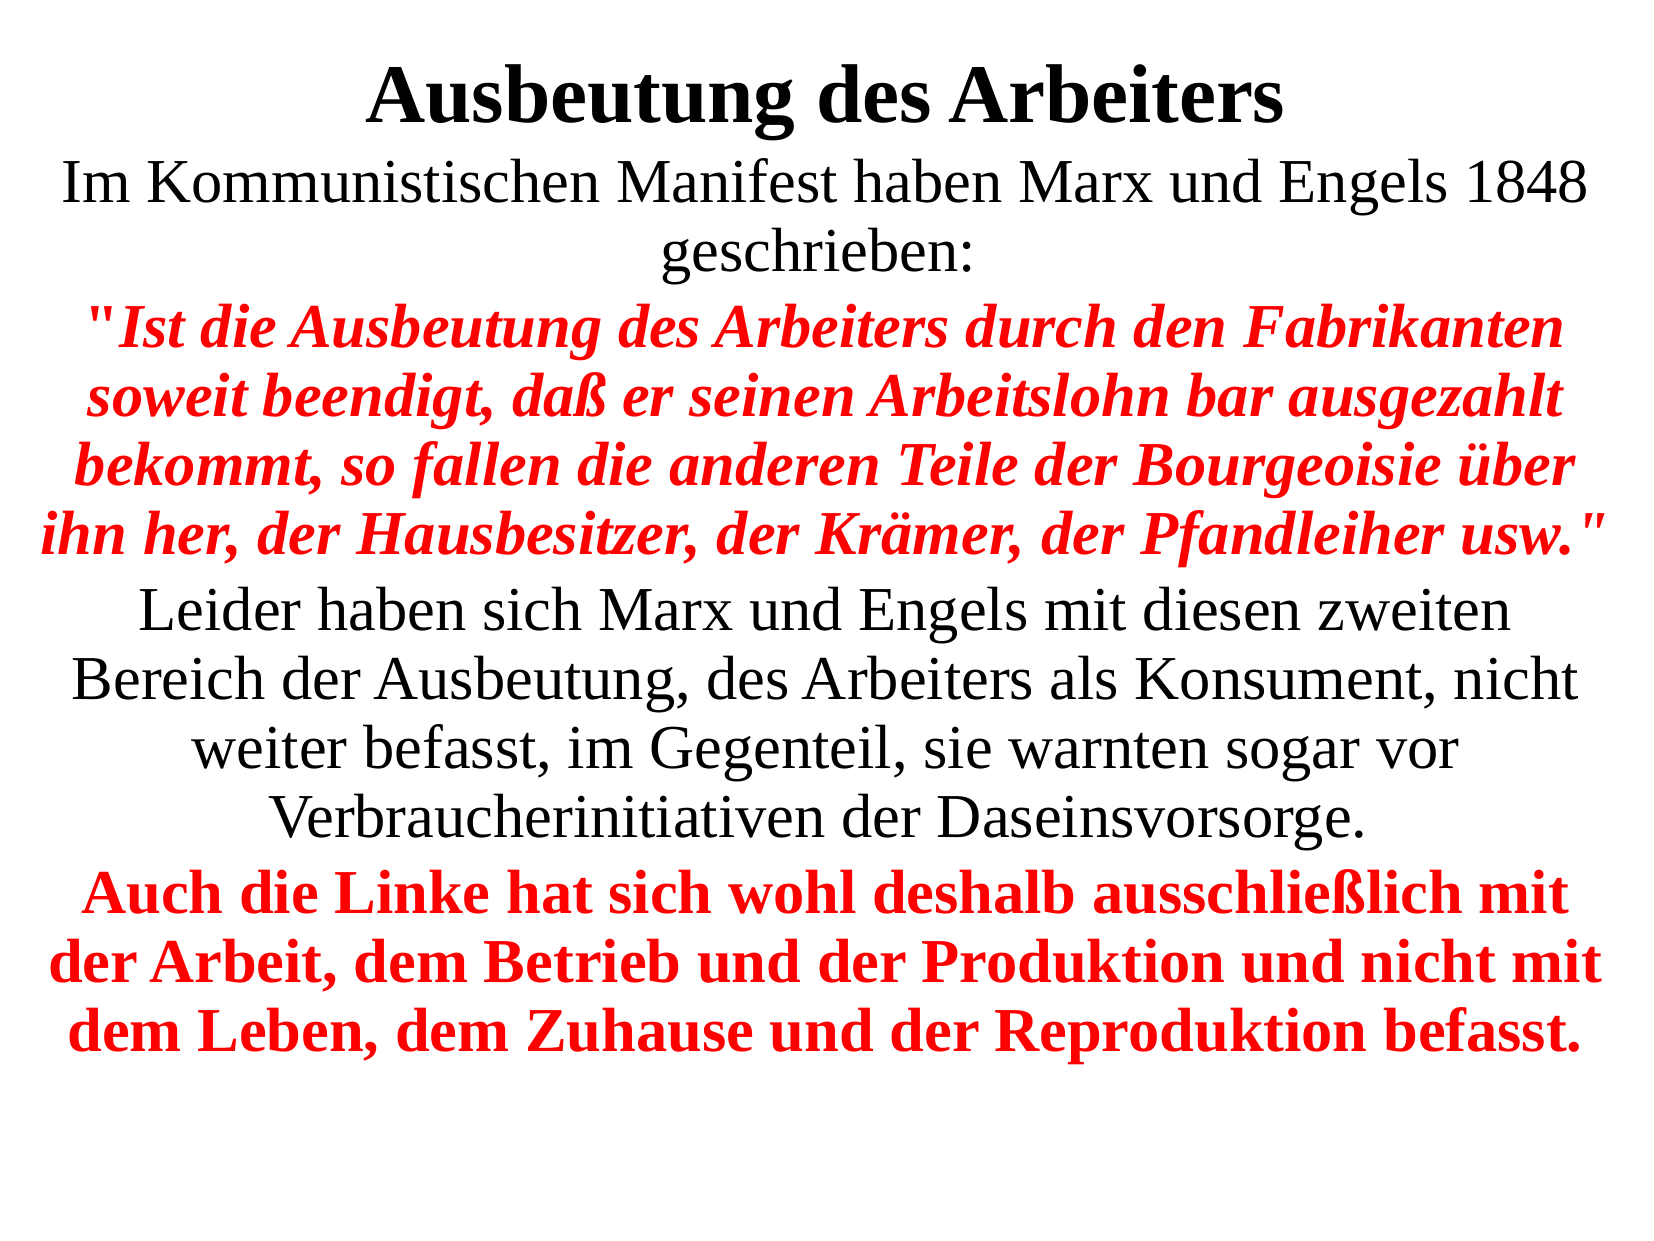

Ausbeutung des Arbeiters
Im Kommunistischen Manifest haben Marx und Engels 1848 geschrieben:
"Ist die Ausbeutung des Arbeiters durch den Fabrikanten soweit beendigt, daß er seinen Arbeitslohn bar ausgezahlt bekommt, so fallen die anderen Teile der Bourgeoisie über ihn her, der Hausbesitzer, der Krämer, der Pfandleiher usw."
Leider haben sich Marx und Engels mit diesen zweiten Bereich der Ausbeutung, des Arbeiters als Konsument, nicht weiter befasst, im Gegenteil, sie warnten sogar vor Verbraucherinitiativen der Daseinsvorsorge.
Auch die Linke hat sich wohl deshalb ausschließlich mit der Arbeit, dem Betrieb und der Produktion und nicht mit dem Leben, dem Zuhause und der Reproduktion befasst.